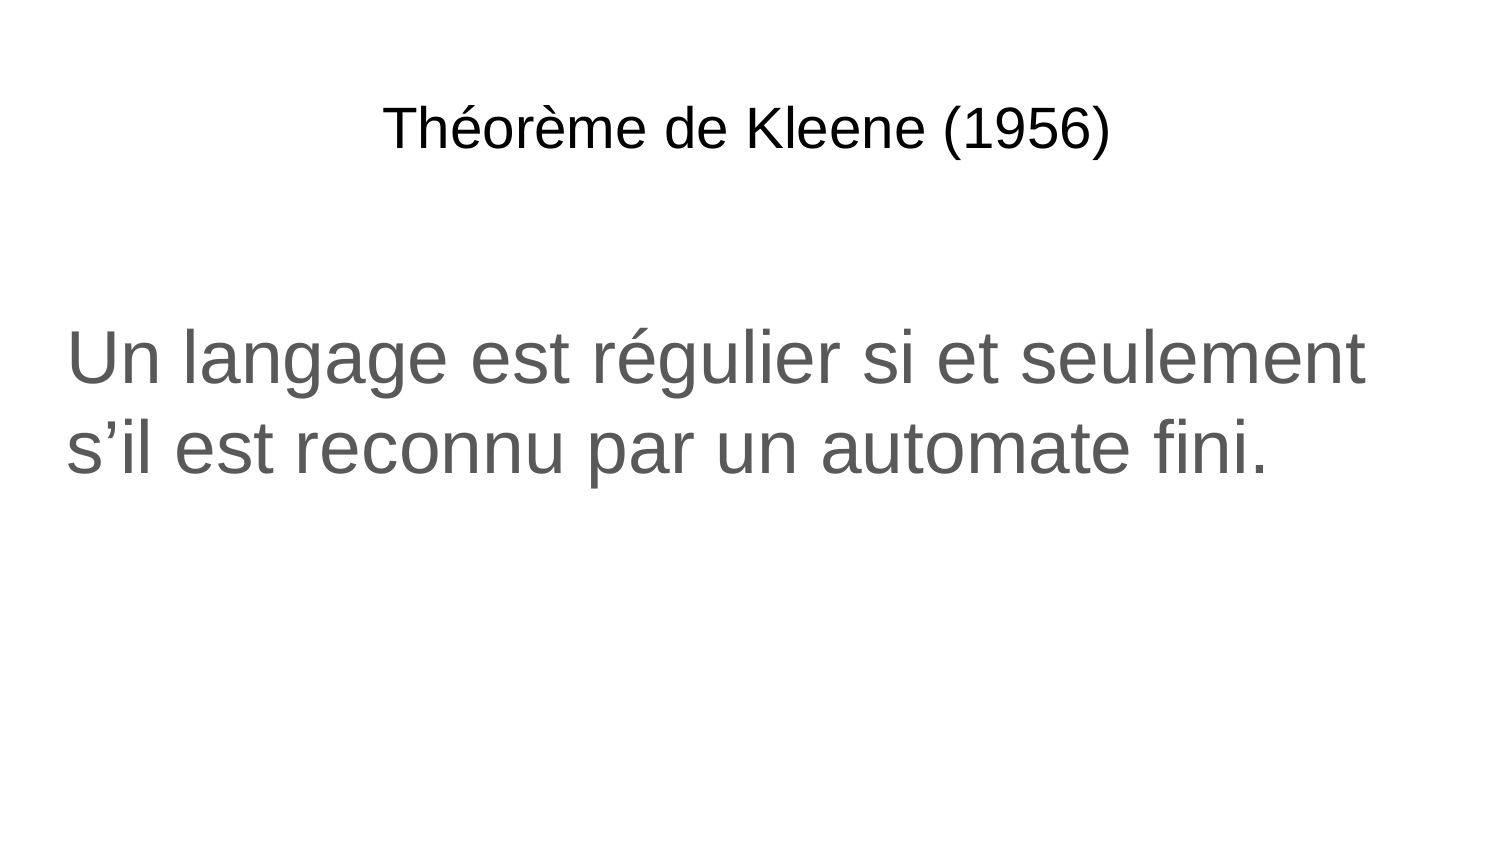

# Théorème de Kleene (1956)
Un langage est régulier si et seulement s’il est reconnu par un automate fini.